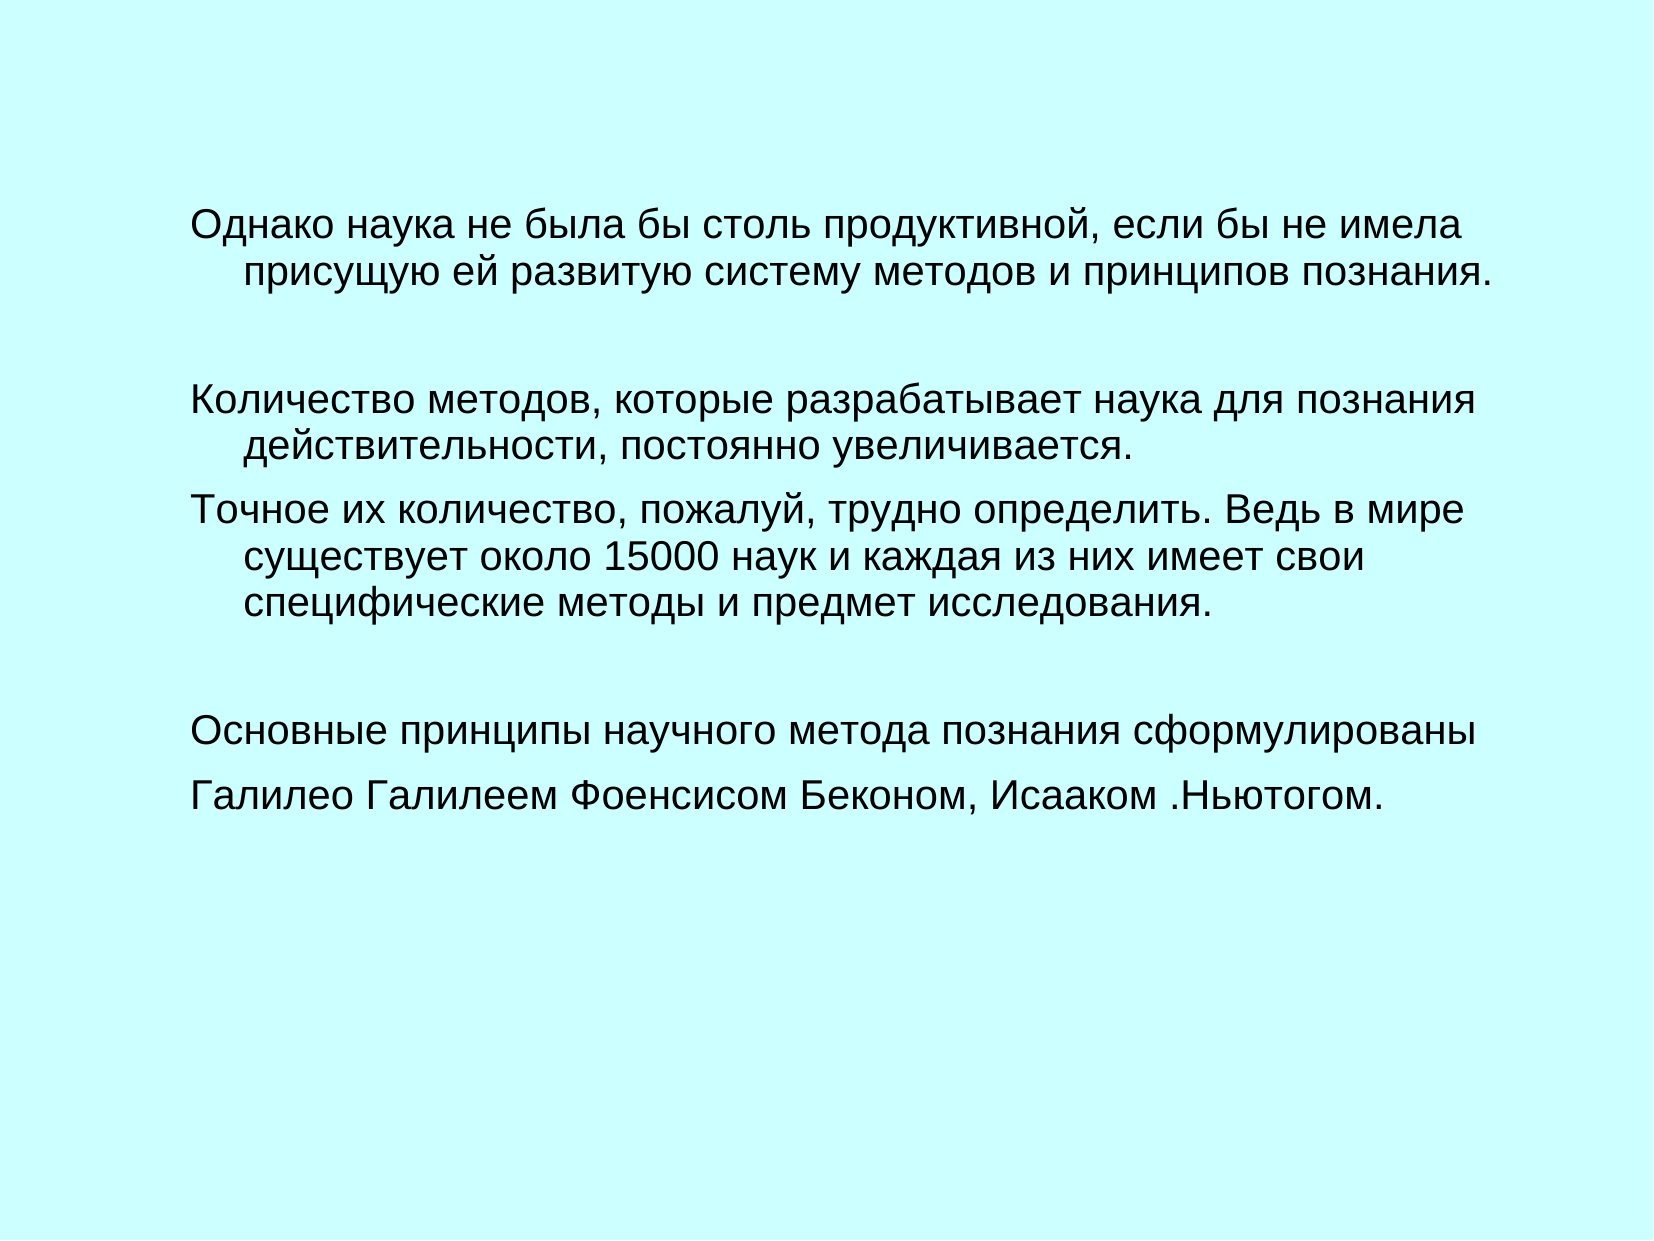

Однако наука не была бы столь продуктивной, если бы не имела присущую ей развитую систему методов и принципов познания.
Количество методов, которые разрабатывает наука для познания действительности, постоянно увеличивается.
Точное их количество, пожалуй, трудно определить. Ведь в мире существует около 15000 наук и каждая из них имеет свои специфические методы и предмет исследования.
Основные принципы научного метода познания сформулированы
Галилео Галилеем Фоенсисом Беконом, Исааком .Ньютогом.